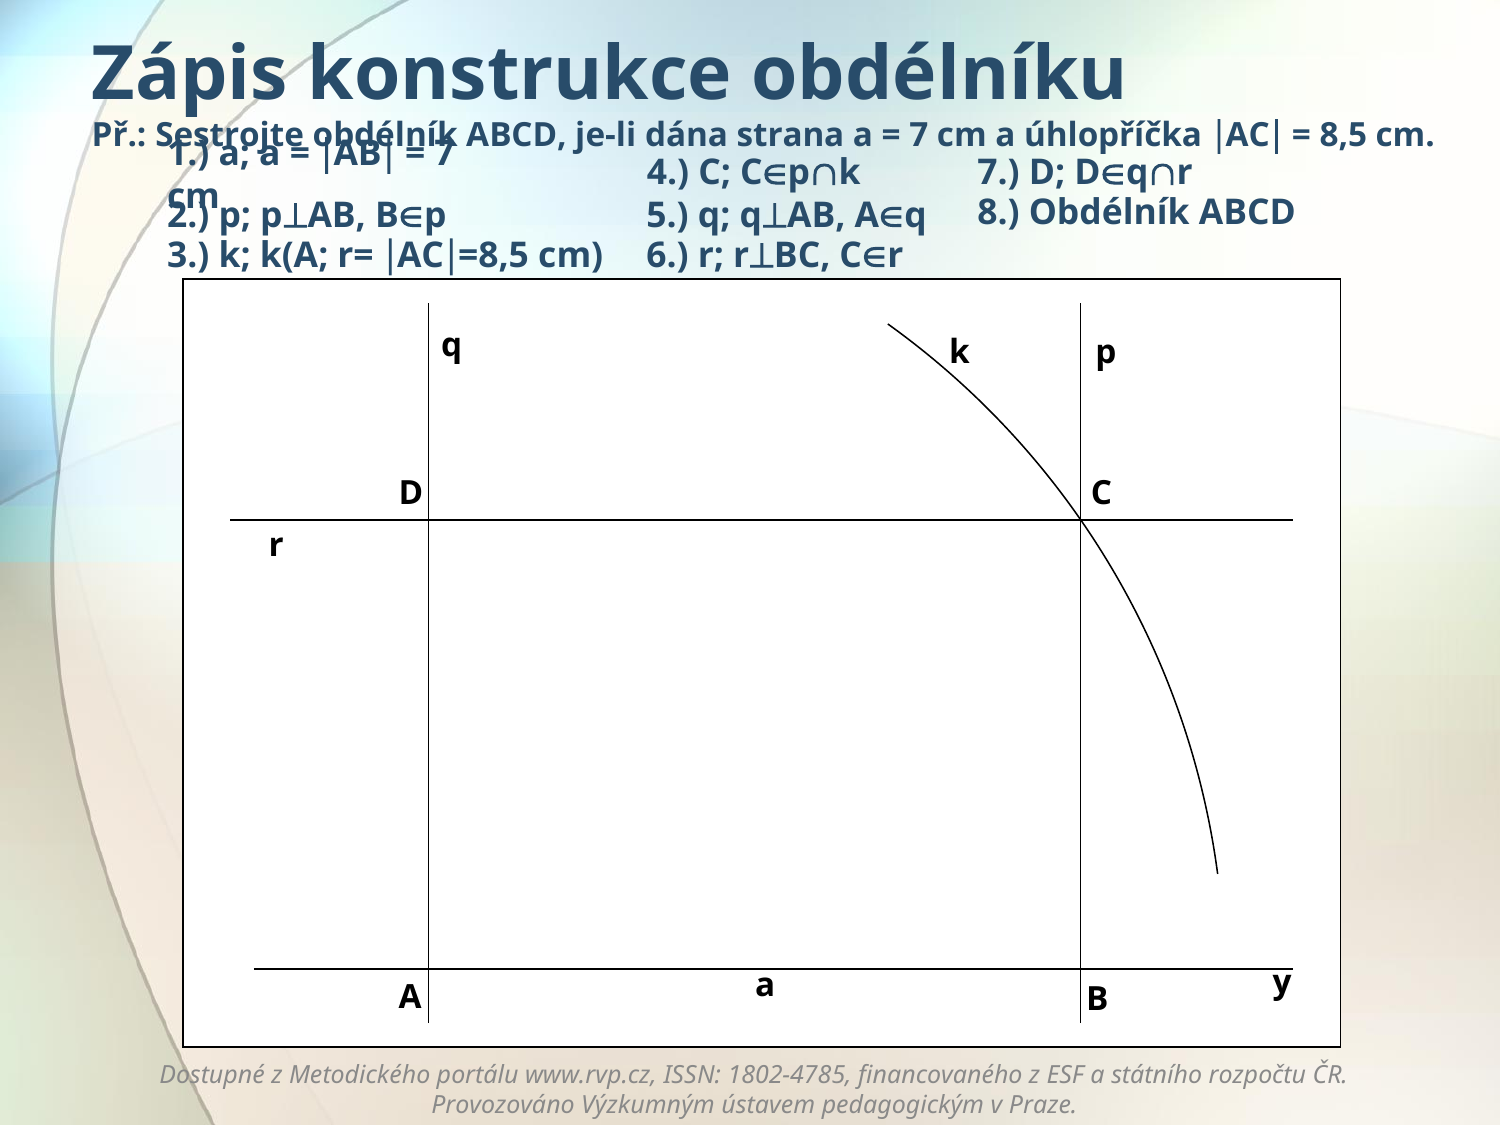

# Zápis konstrukce obdélníku
Př.: Sestrojte obdélník ABCD, je-li dána strana a = 7 cm a úhlopříčka AC = 8,5 cm.
4.) C; Cpk
7.) D; Dqr
1.) a; a = AB = 7 cm
8.) Obdélník ABCD
2.) p; pAB, Bp
5.) q; qAB, Aq
3.) k; k(A; r= AC=8,5 cm)
6.) r; rBC, Cr
q
k
p
D
C
r
y
a
A
B